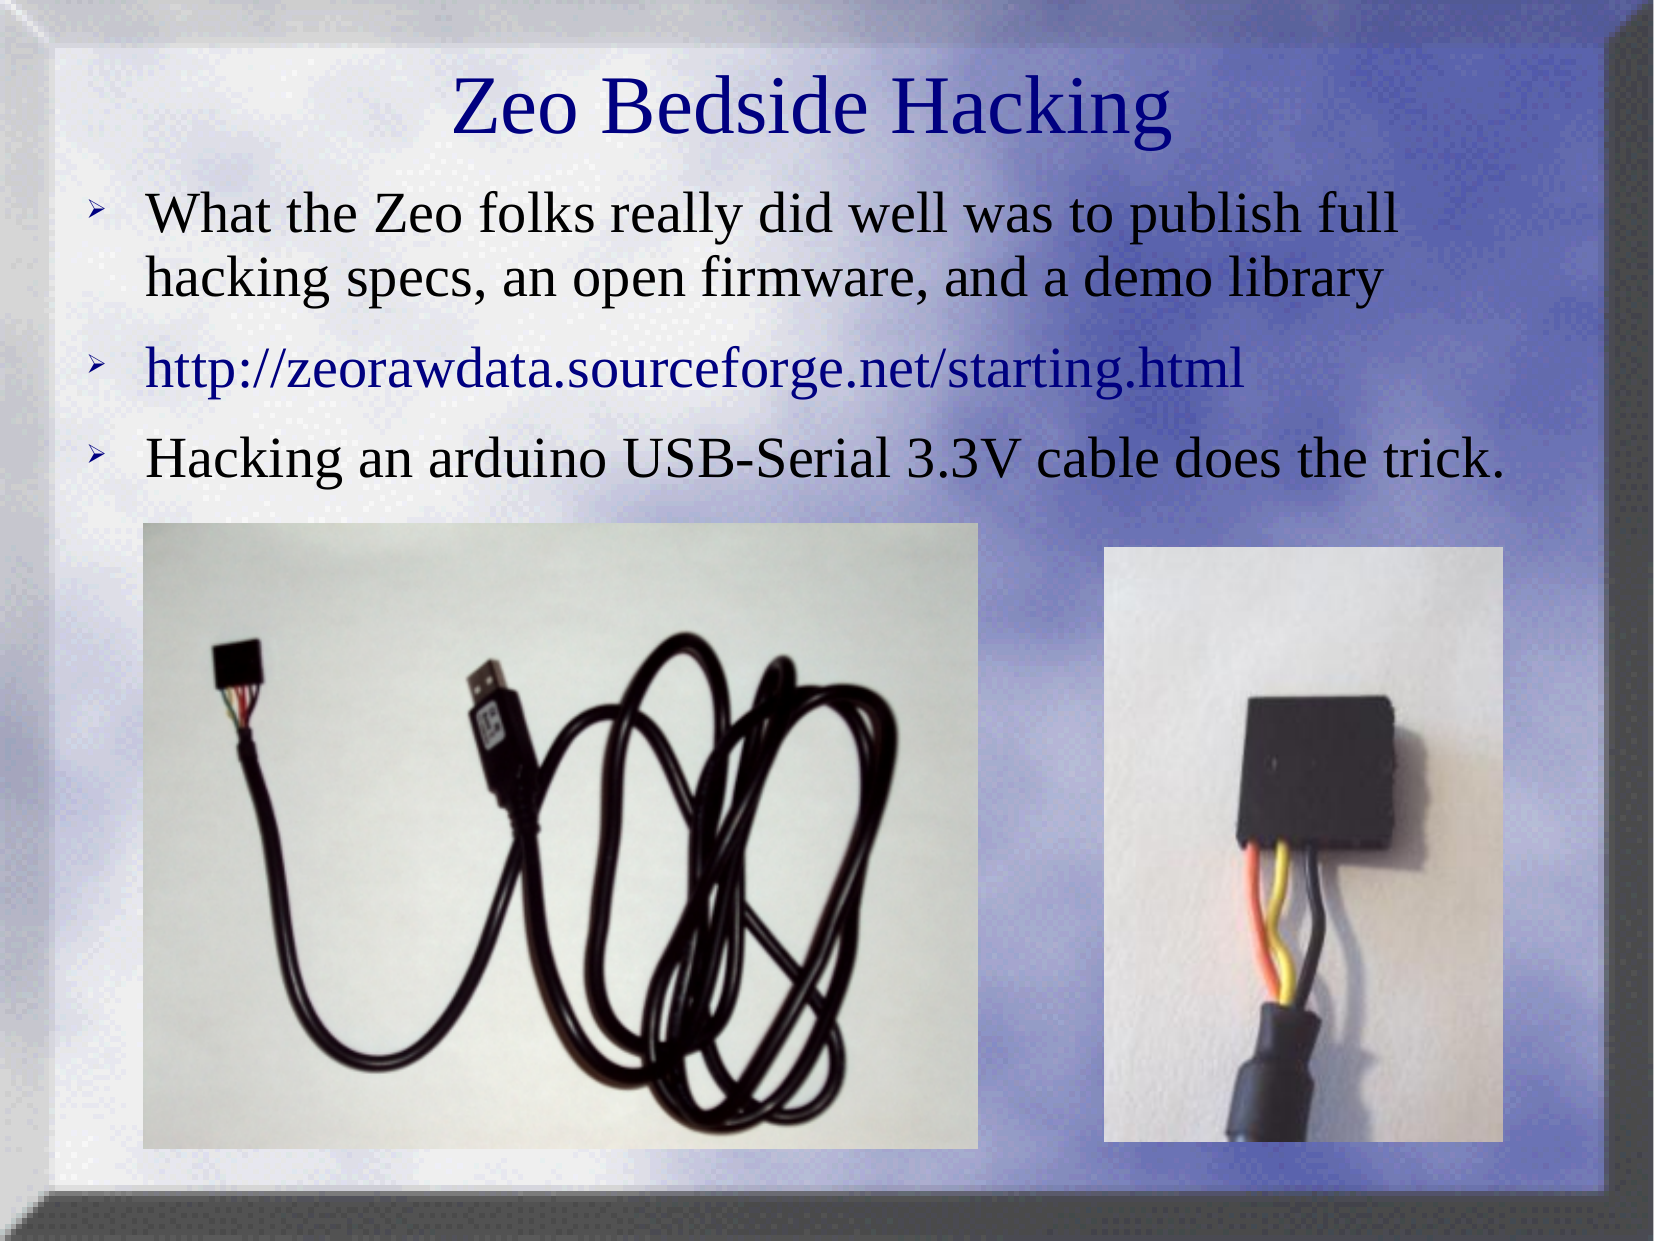

# Zeo Bedside Hacking
What the Zeo folks really did well was to publish full hacking specs, an open firmware, and a demo library
http://zeorawdata.sourceforge.net/starting.html
Hacking an arduino USB-Serial 3.3V cable does the trick.